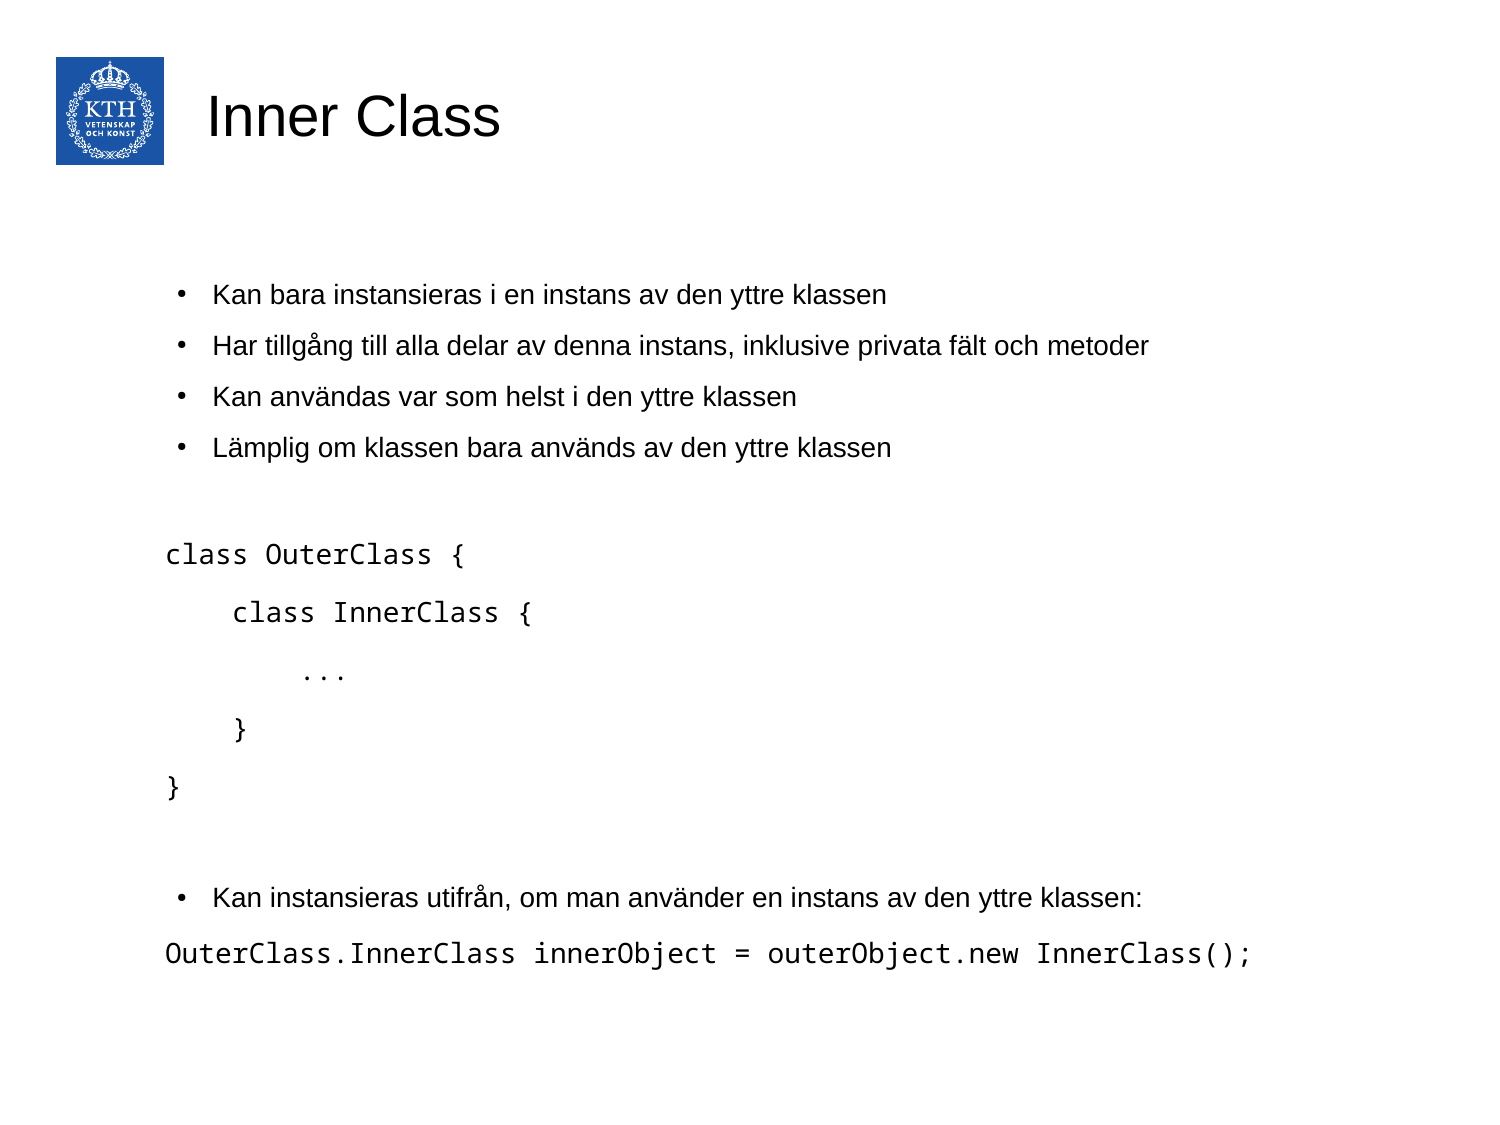

# Inner Class
Kan bara instansieras i en instans av den yttre klassen
Har tillgång till alla delar av denna instans, inklusive privata fält och metoder
Kan användas var som helst i den yttre klassen
Lämplig om klassen bara används av den yttre klassen
class OuterClass {
 class InnerClass {
 ...
 }
}
Kan instansieras utifrån, om man använder en instans av den yttre klassen:
OuterClass.InnerClass innerObject = outerObject.new InnerClass();